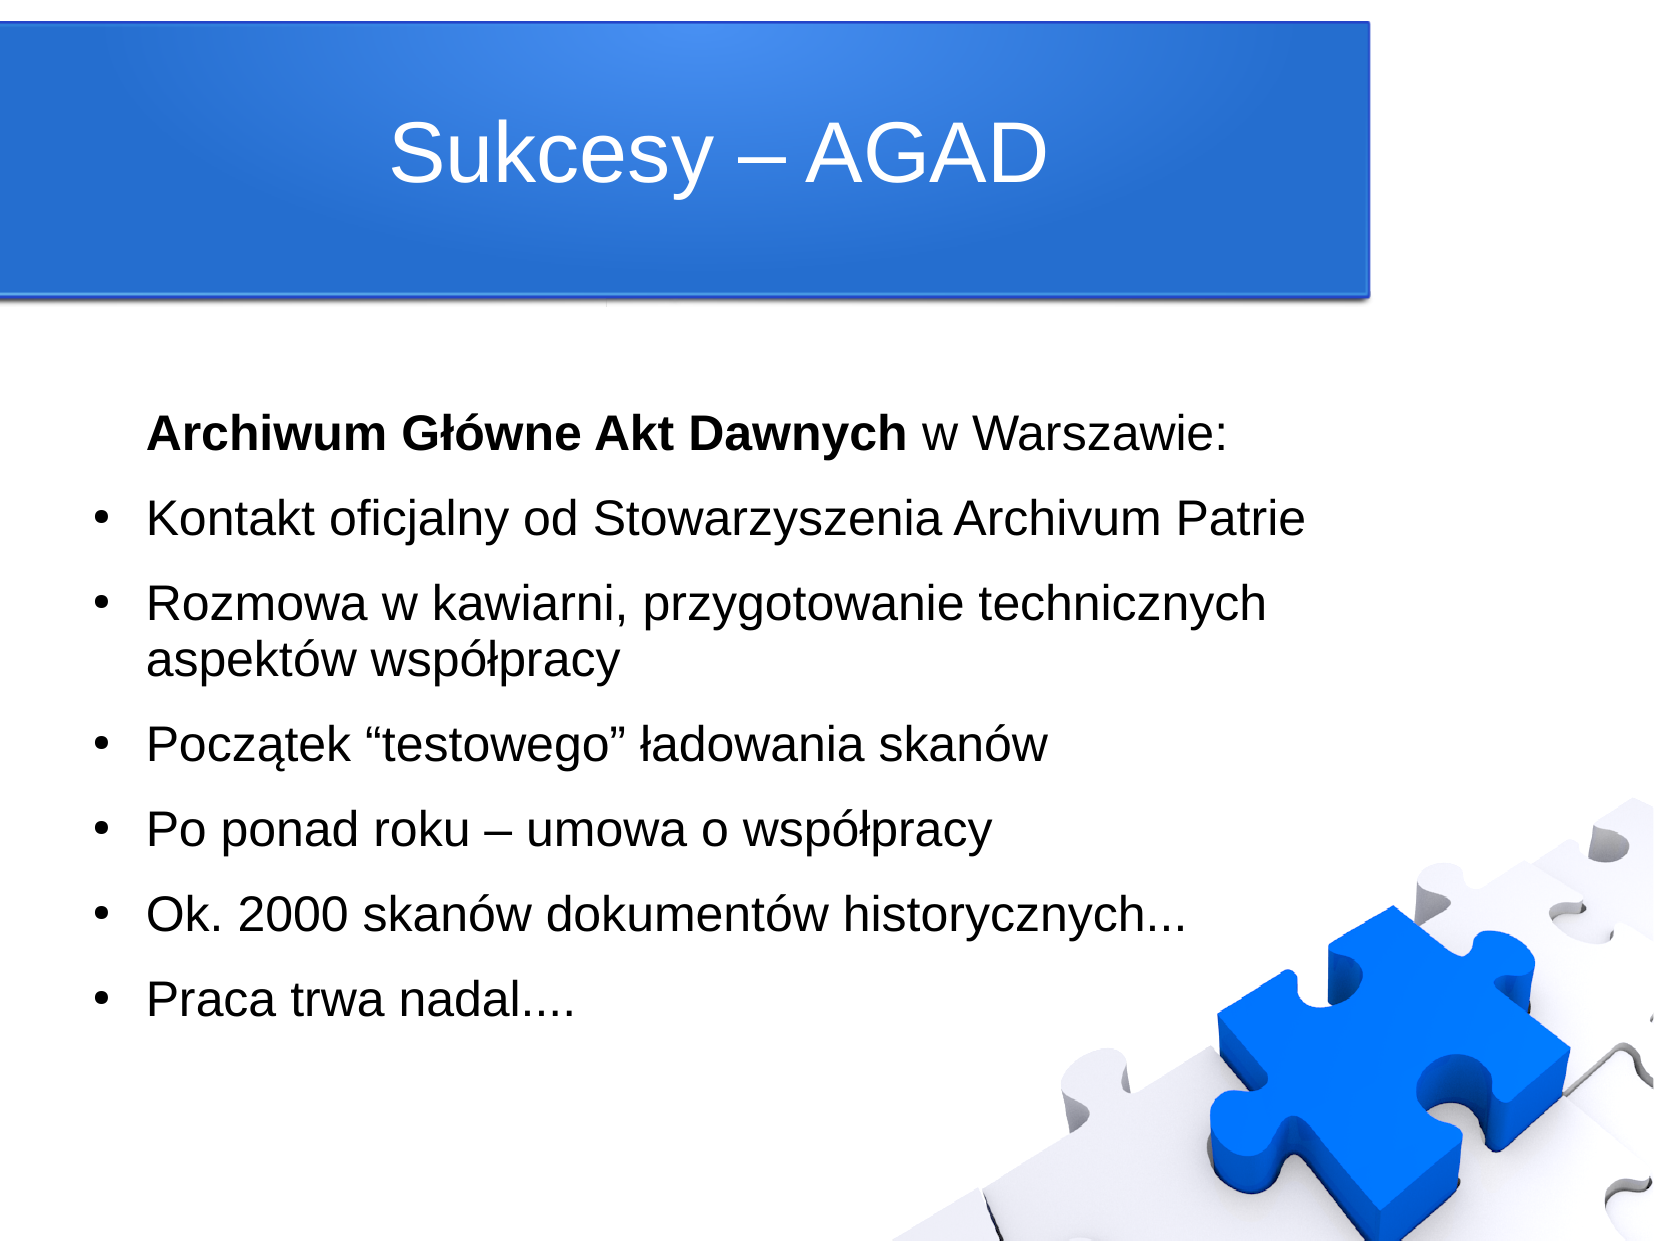

# Sukcesy – AGAD
Archiwum Główne Akt Dawnych w Warszawie:
Kontakt oficjalny od Stowarzyszenia Archivum Patrie
Rozmowa w kawiarni, przygotowanie technicznych aspektów współpracy
Początek “testowego” ładowania skanów
Po ponad roku – umowa o współpracy
Ok. 2000 skanów dokumentów historycznych...
Praca trwa nadal....